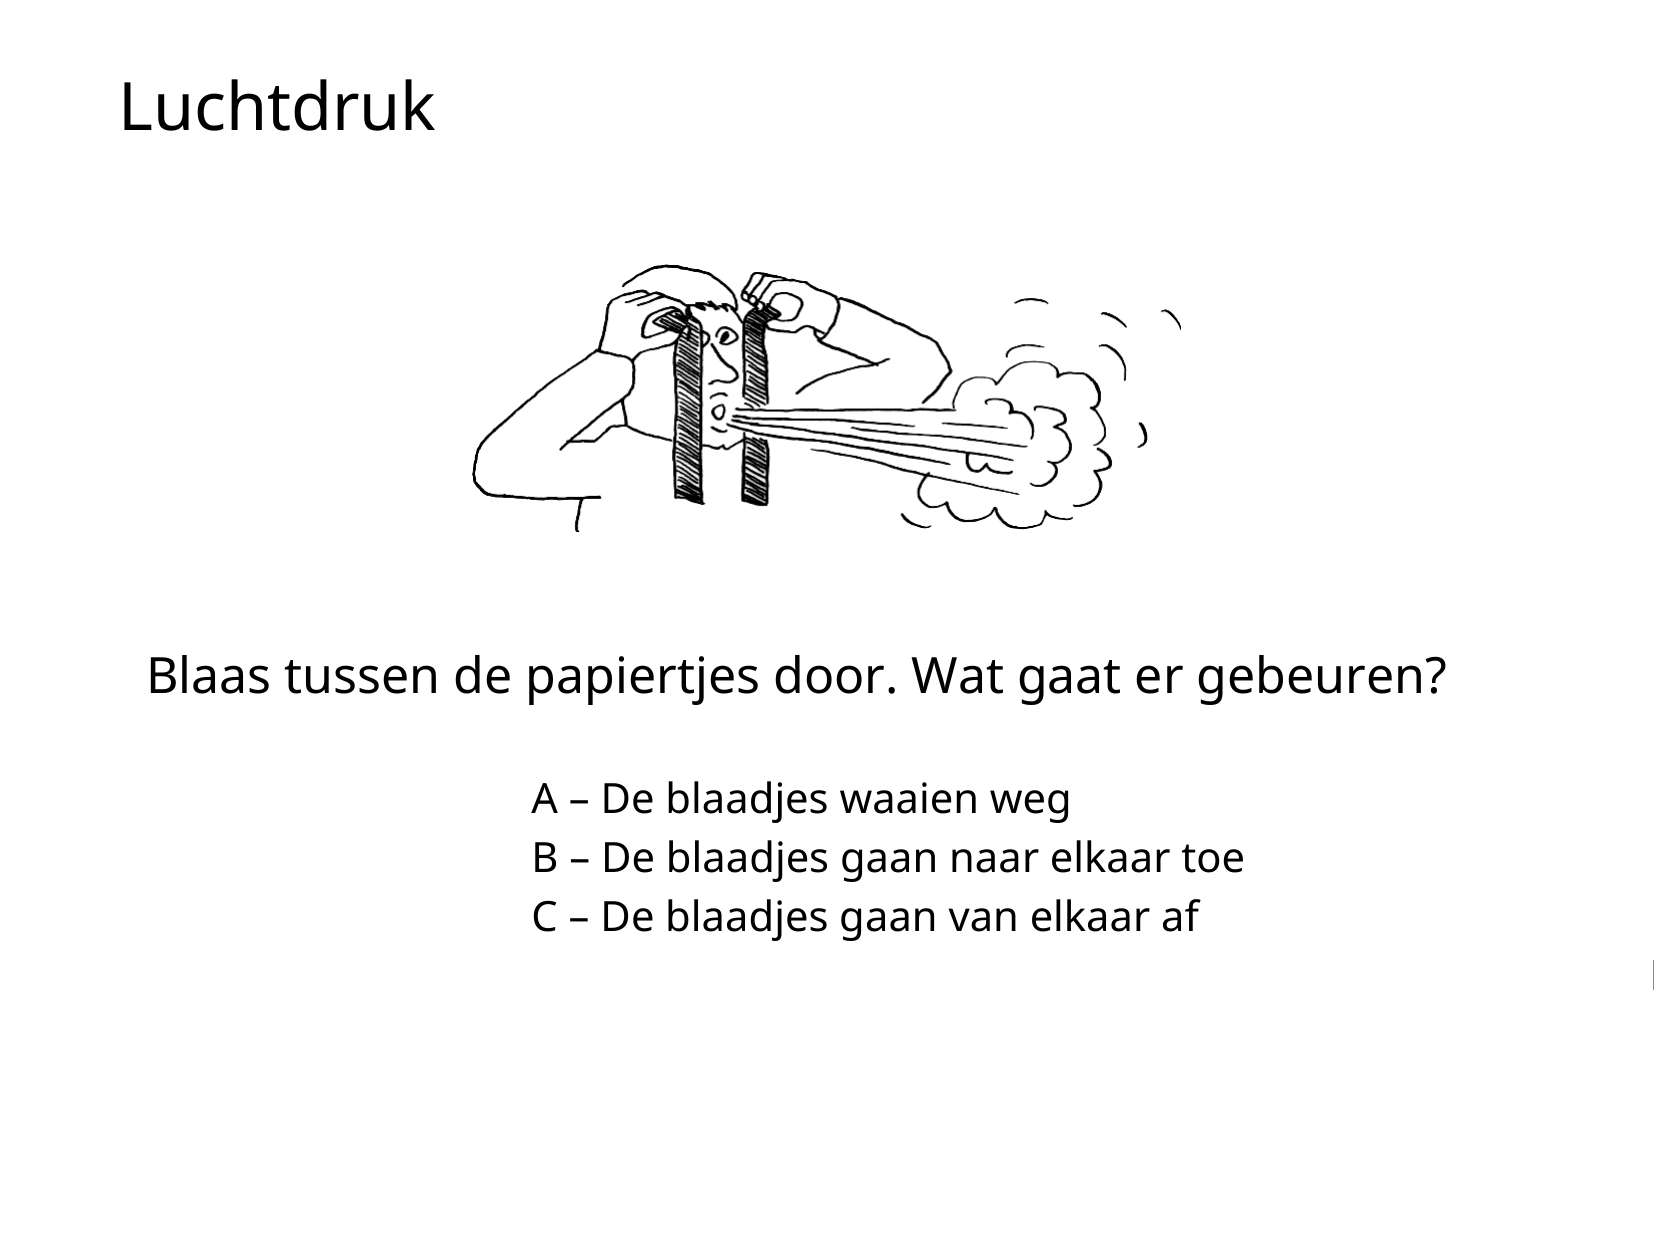

Luchtdruk
Blaas tussen de papiertjes door. Wat gaat er gebeuren?
A – De blaadjes waaien weg
B – De blaadjes gaan naar elkaar toe
C – De blaadjes gaan van elkaar af
D – Er gebeurt niets.